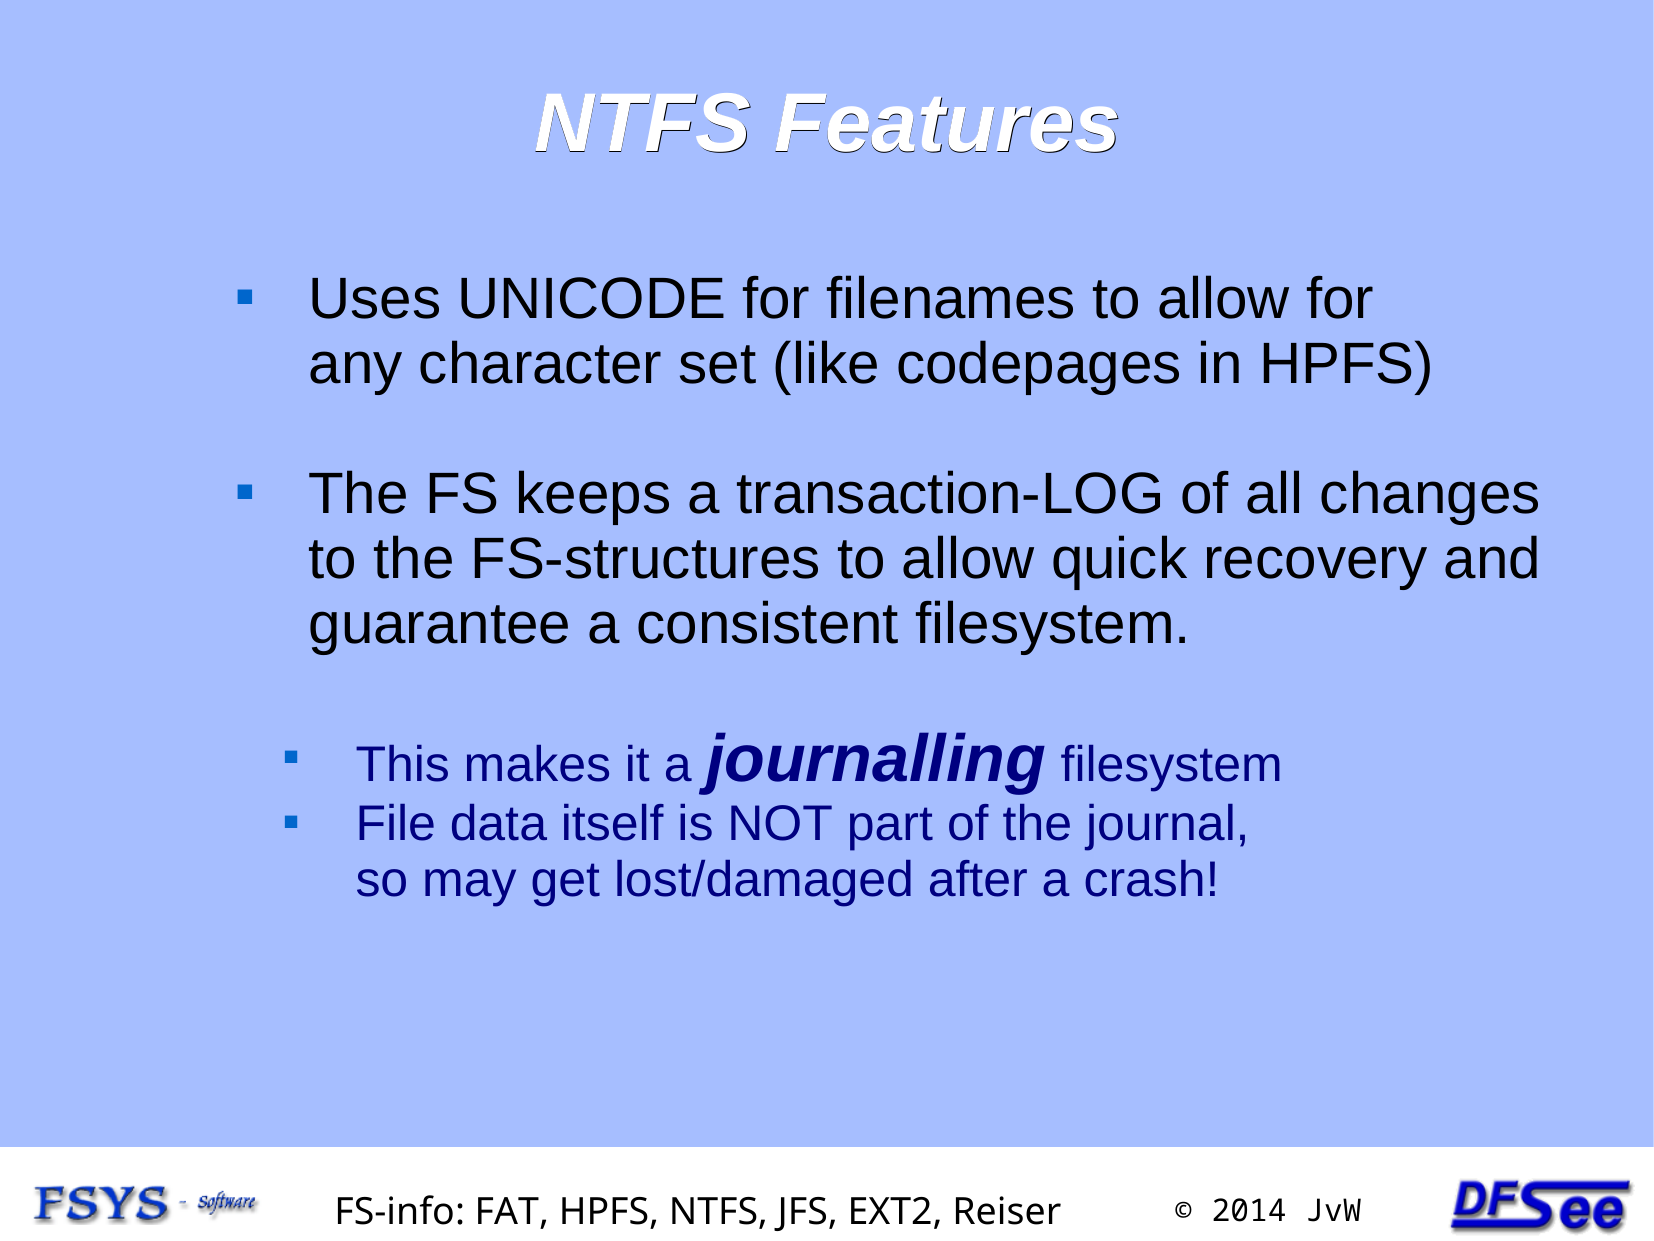

# NTFS Features
Uses UNICODE for filenames to allow for
any character set (like codepages in HPFS)
The FS keeps a transaction-LOG of all changes to the FS-structures to allow quick recovery and guarantee a consistent filesystem.
This makes it a journalling filesystem
File data itself is NOT part of the journal,
so may get lost/damaged after a crash!